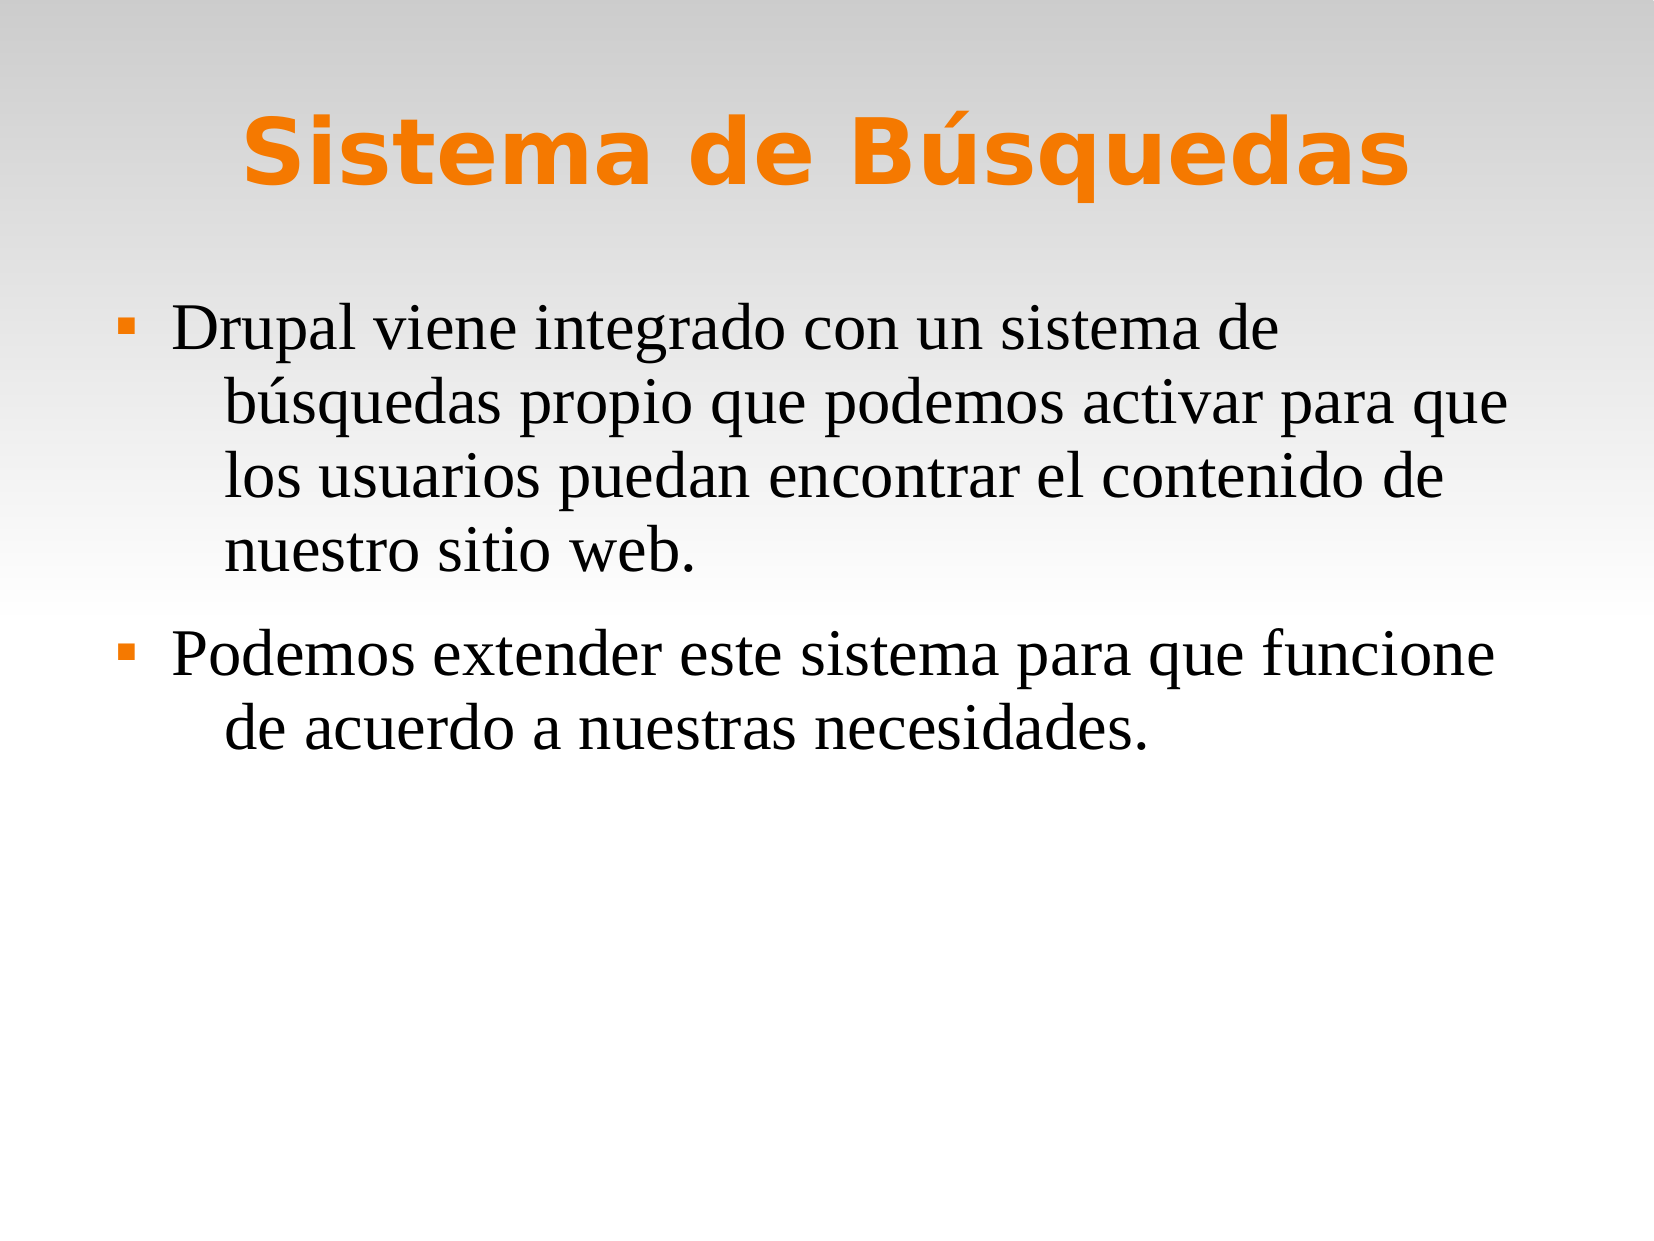

# Sistema de Búsquedas
Drupal viene integrado con un sistema de búsquedas propio que podemos activar para que los usuarios puedan encontrar el contenido de nuestro sitio web.
Podemos extender este sistema para que funcione de acuerdo a nuestras necesidades.